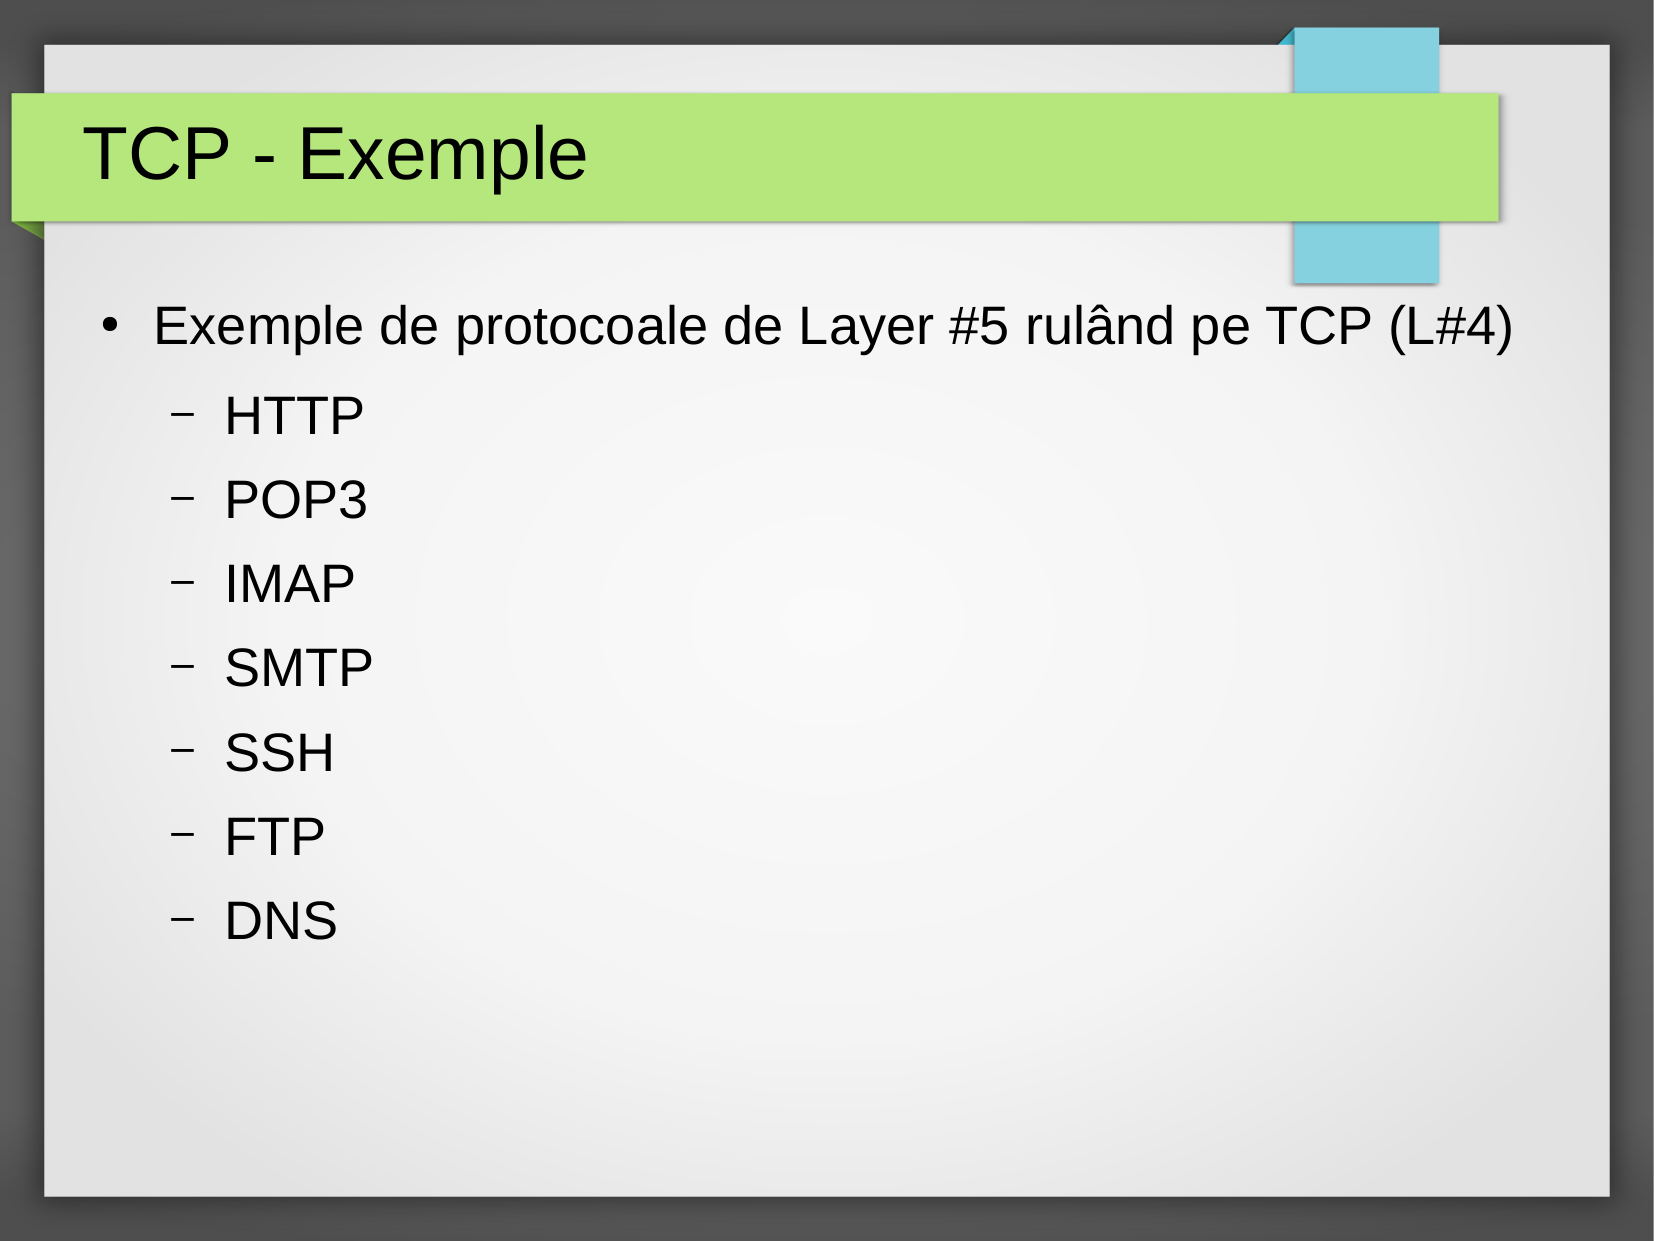

# TCP - Exemple
Exemple de protocoale de Layer #5 rulând pe TCP (L#4)
HTTP
POP3
IMAP
SMTP
SSH
FTP
DNS